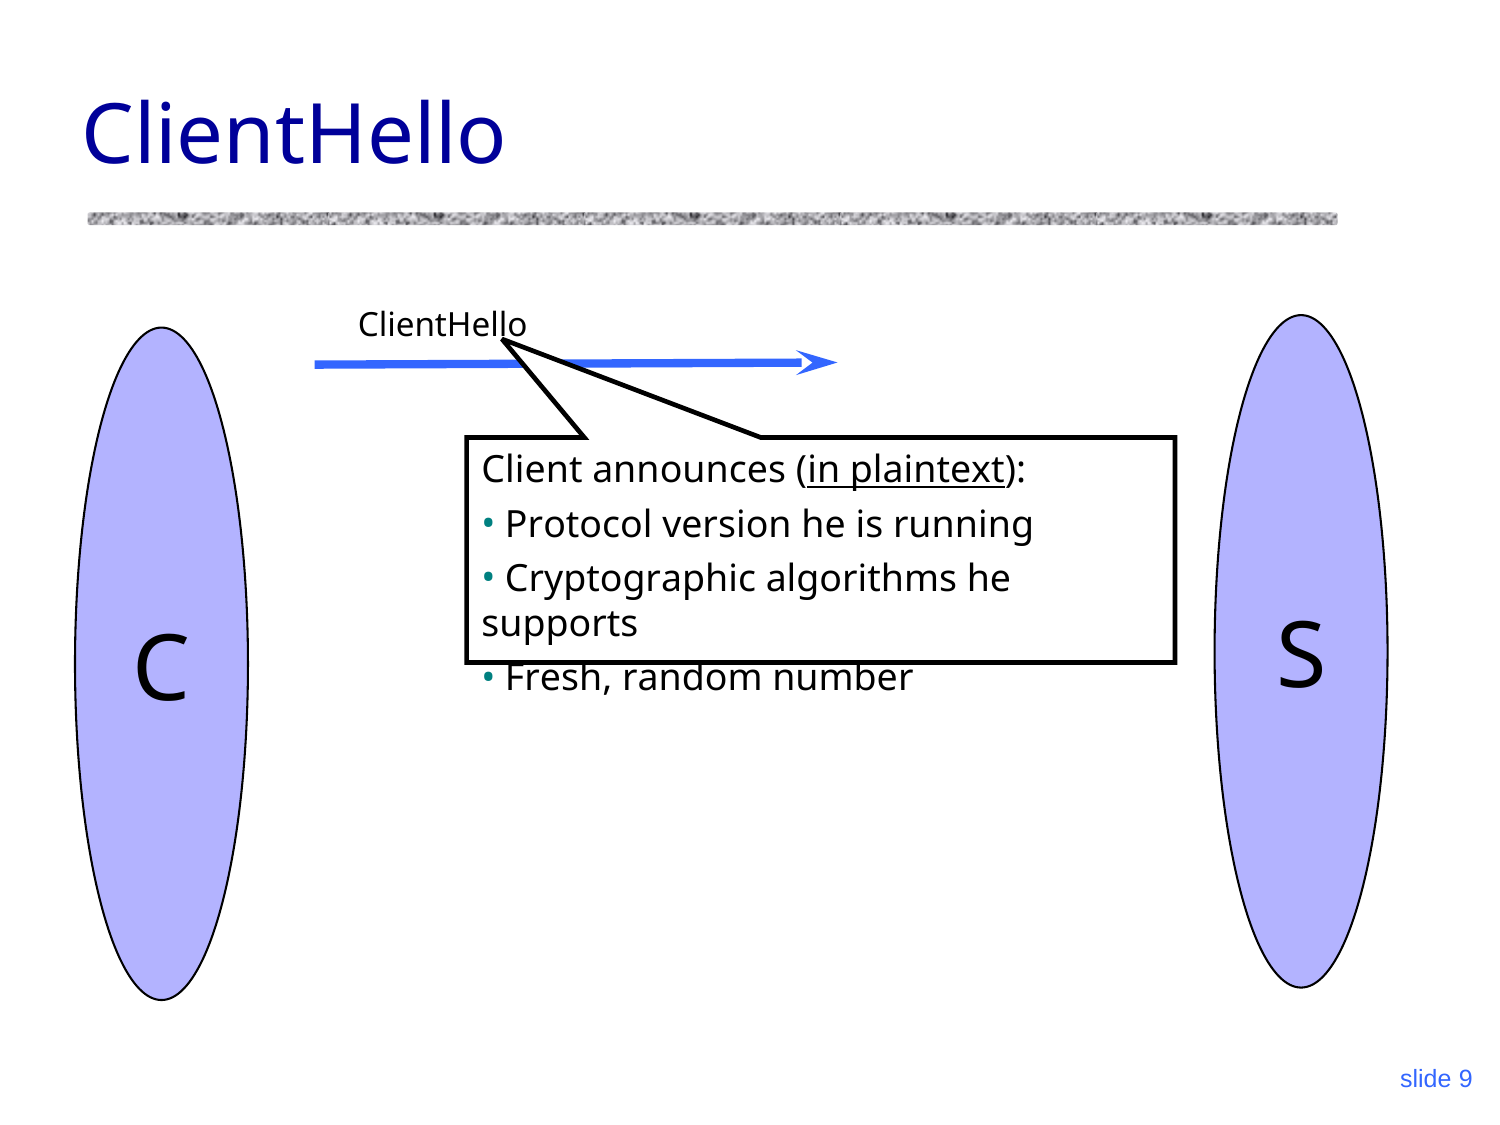

# ClientHello
ClientHello
S
C
Client announces (in plaintext):
 Protocol version he is running
 Cryptographic algorithms he supports
 Fresh, random number
slide